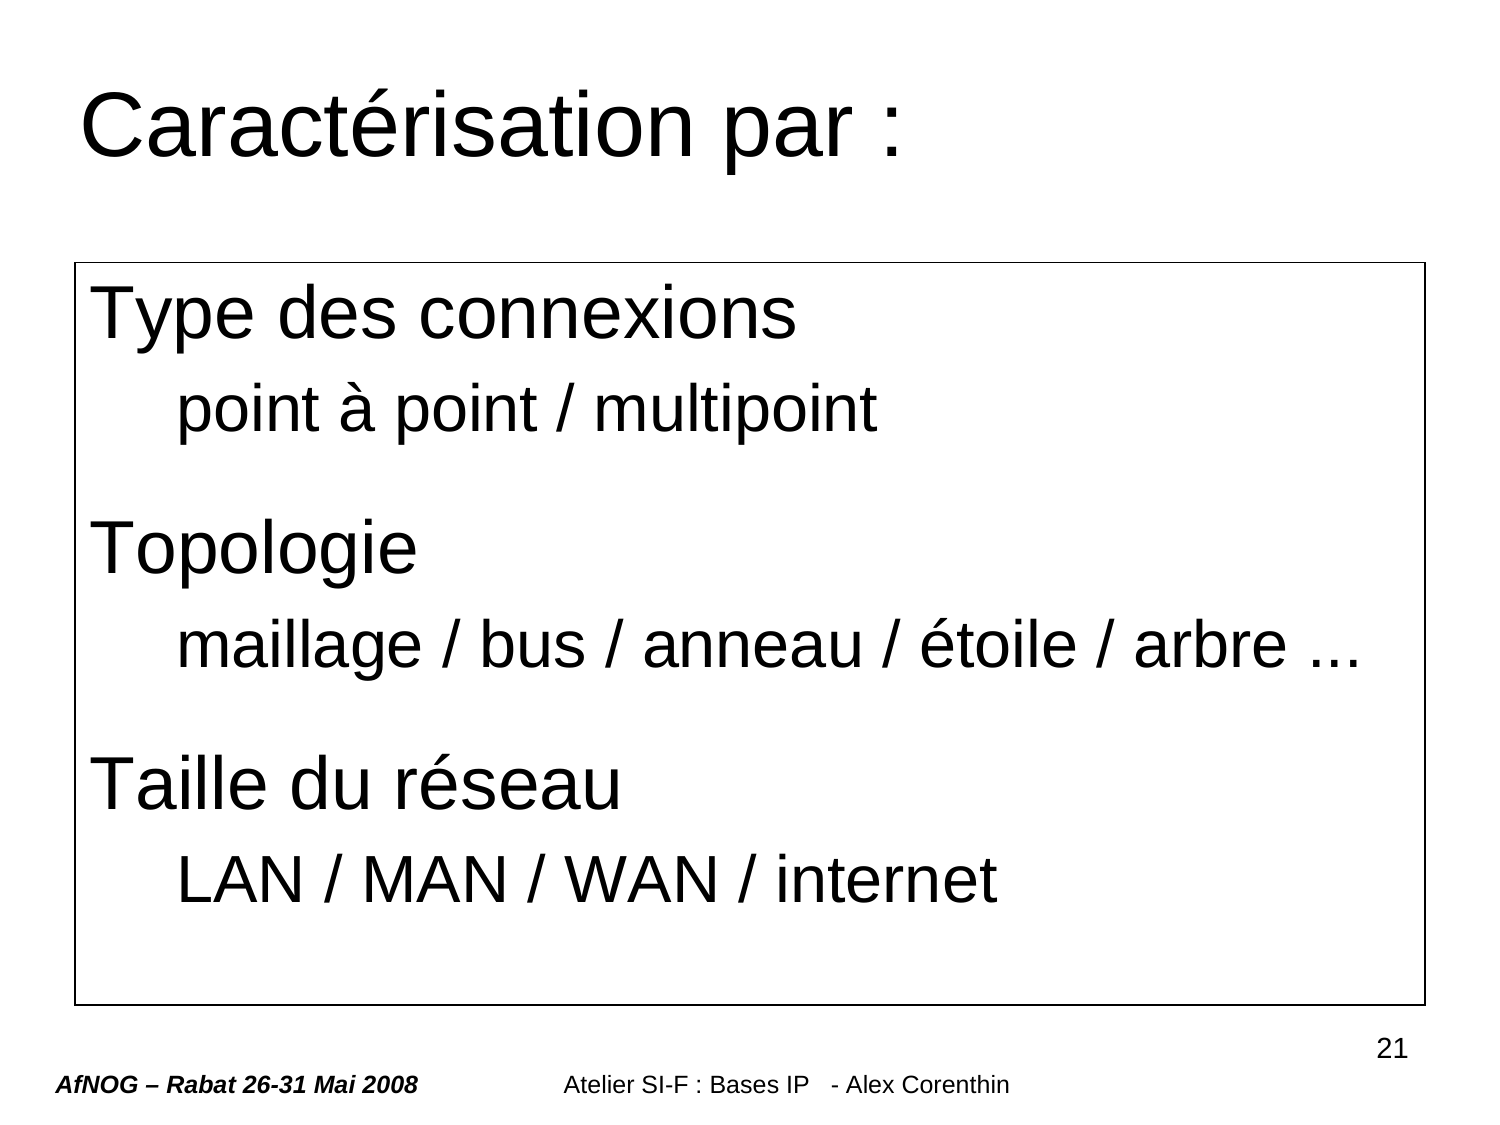

# Caractérisation par :
Type des connexions
point à point / multipoint
Topologie
maillage / bus / anneau / étoile / arbre ...
Taille du réseau
LAN / MAN / WAN / internet
21